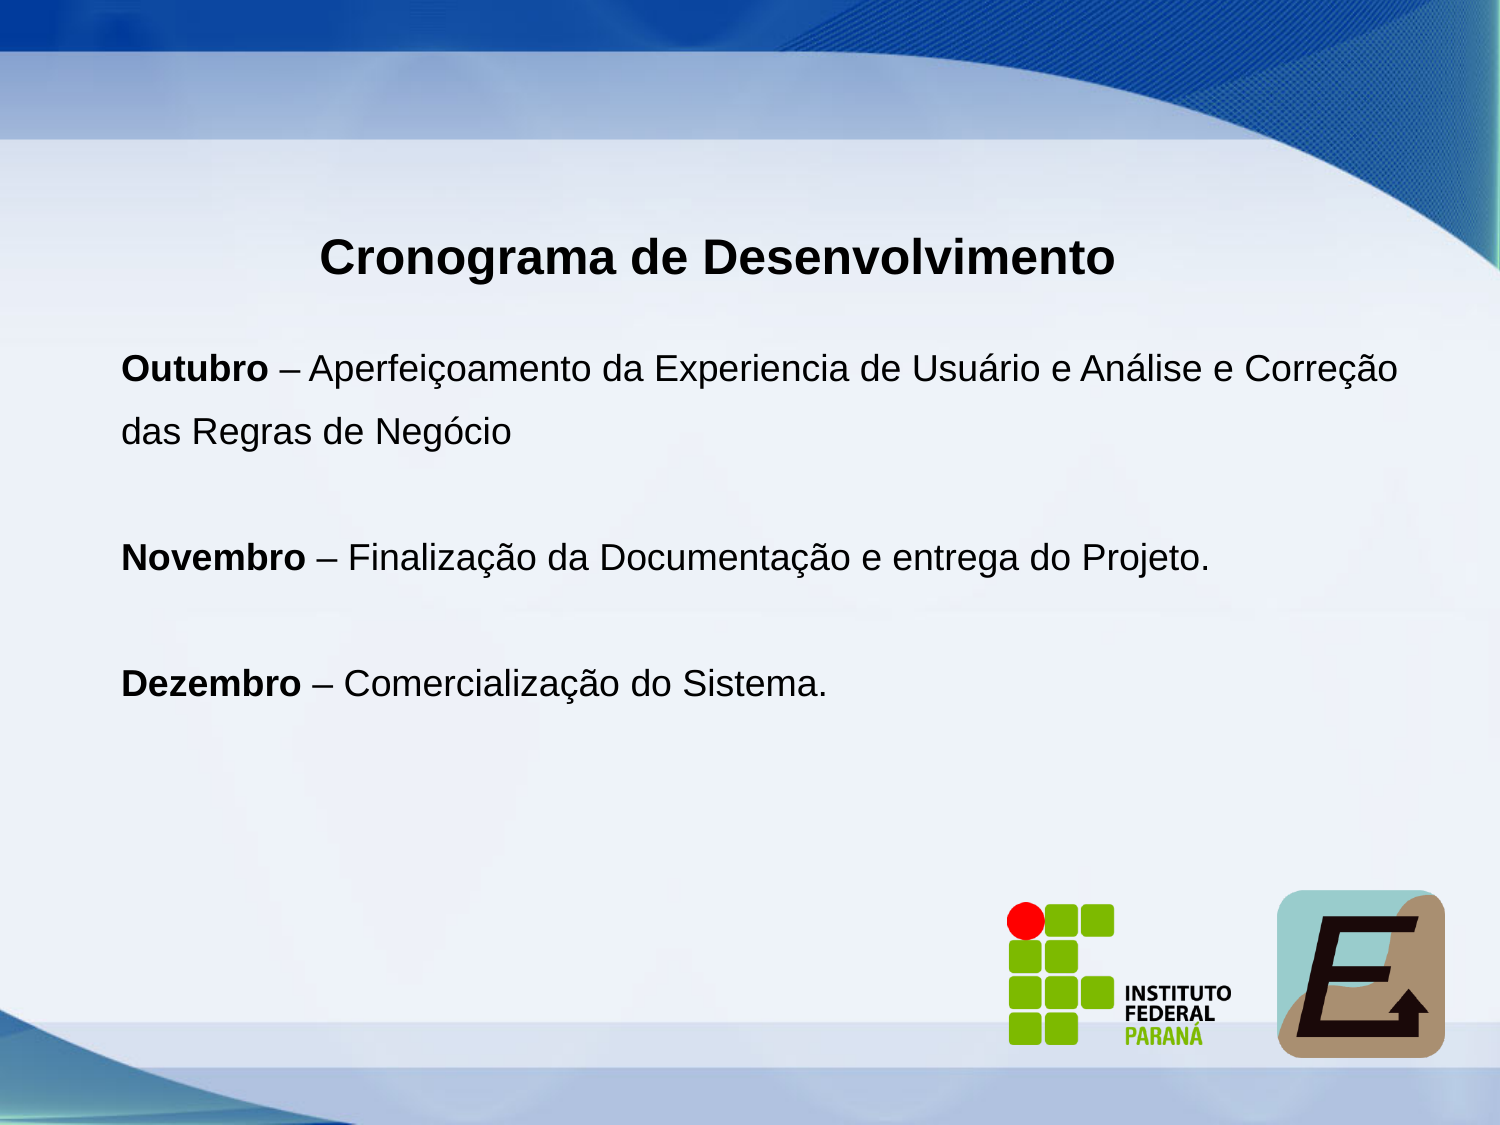

Cronograma de Desenvolvimento
Outubro – Aperfeiçoamento da Experiencia de Usuário e Análise e Correção das Regras de Negócio
Novembro – Finalização da Documentação e entrega do Projeto.
Dezembro – Comercialização do Sistema.